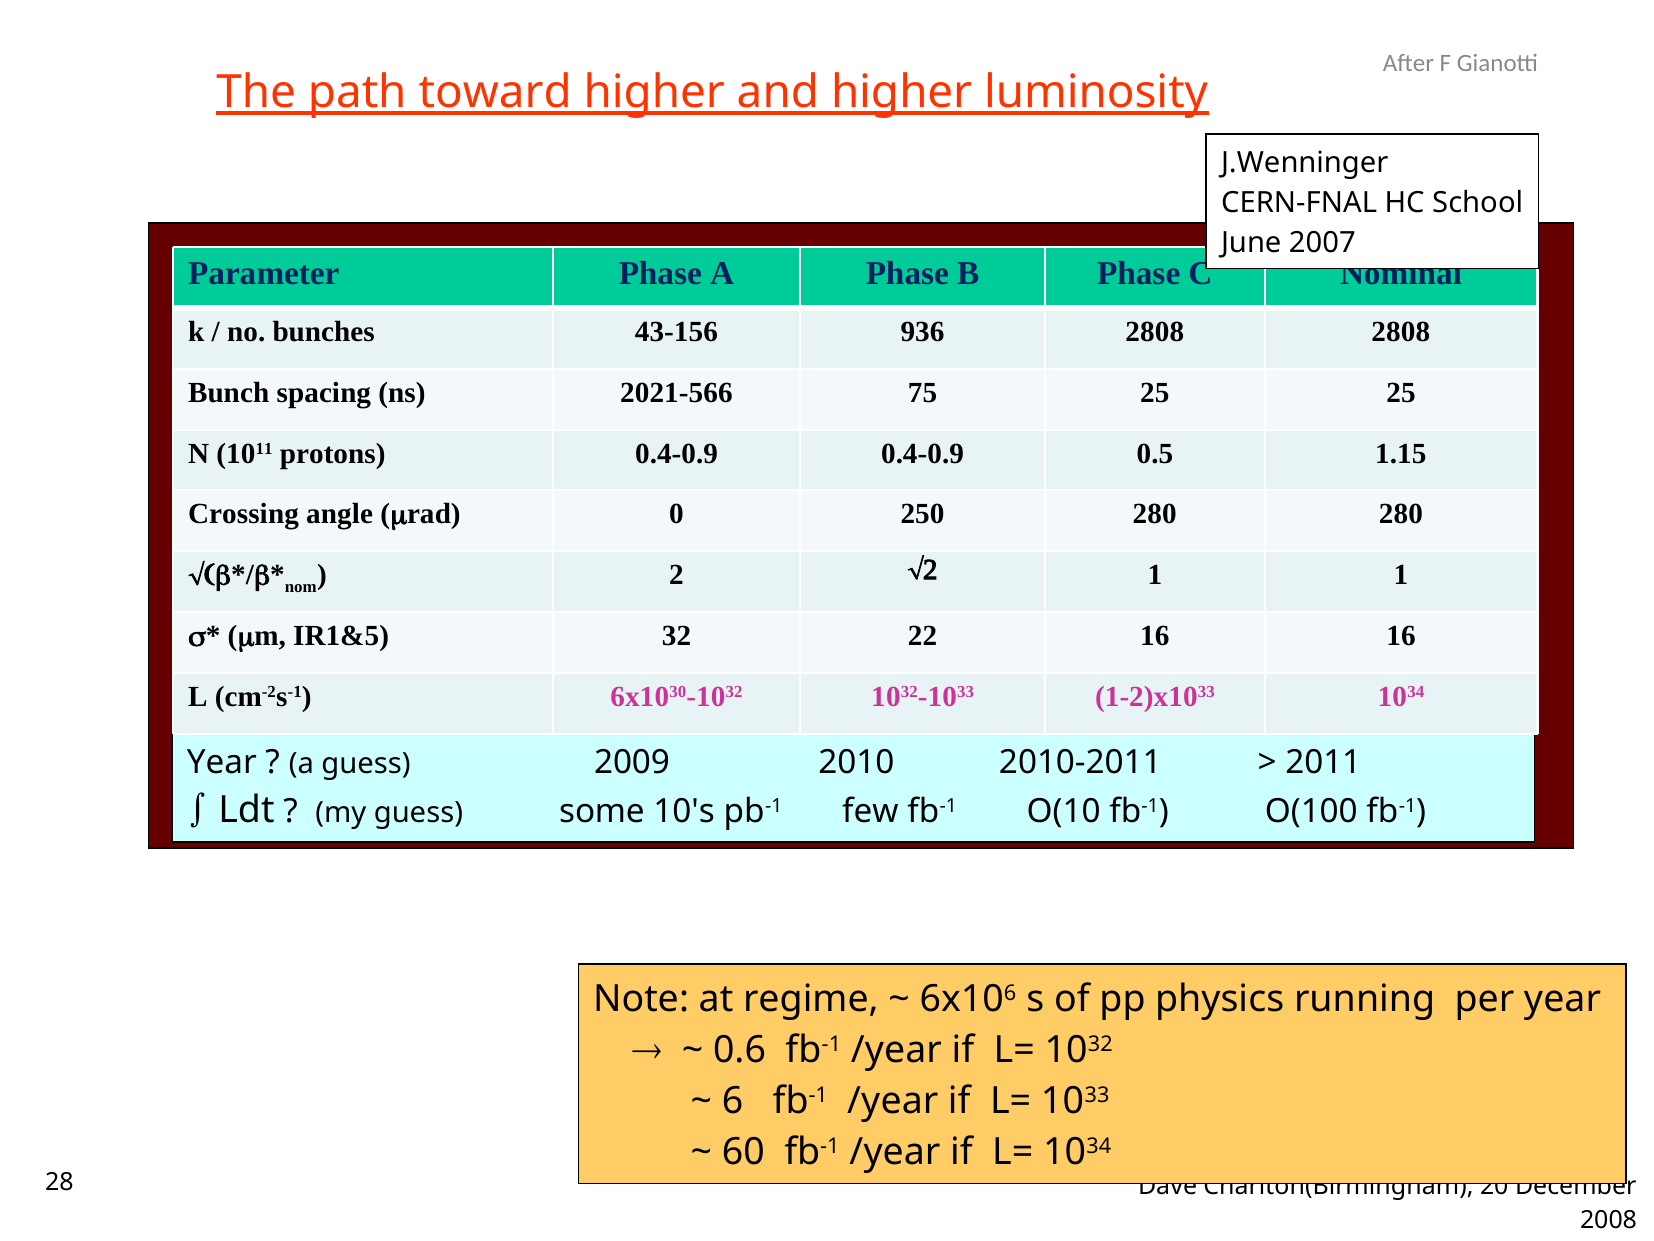

After F Gianotti
The path toward higher and higher luminosity
J.Wenninger
CERN-FNAL HC School
June 2007
Parameter
Phase A
Phase B
Phase C
Nominal
k / no. bunches
43-156
936
2808
2808
Bunch spacing (ns)
2021-566
75
25
25
N (1011 protons)
0.4-0.9
0.4-0.9
0.5
1.15
Crossing angle (rad)
0
250
280
280
*/*nom)
2

1
1
* (m, IR1&5)
32
22
16
16
L (cm-2s-1)
6x1030-1032
1032-1033
(1-2)x1033
1034
Year ? (a guess) 2009 2010 2010-2011 > 2011
 Ldt ? (my guess) some 10's pb-1 few fb-1 O(10 fb-1) O(100 fb-1)
Note: at regime, ~ 6x106 s of pp physics running per year
  ~ 0.6 fb-1 /year if L= 1032
 ~ 6 fb-1 /year if L= 1033
 ~ 60 fb-1 /year if L= 1034
28